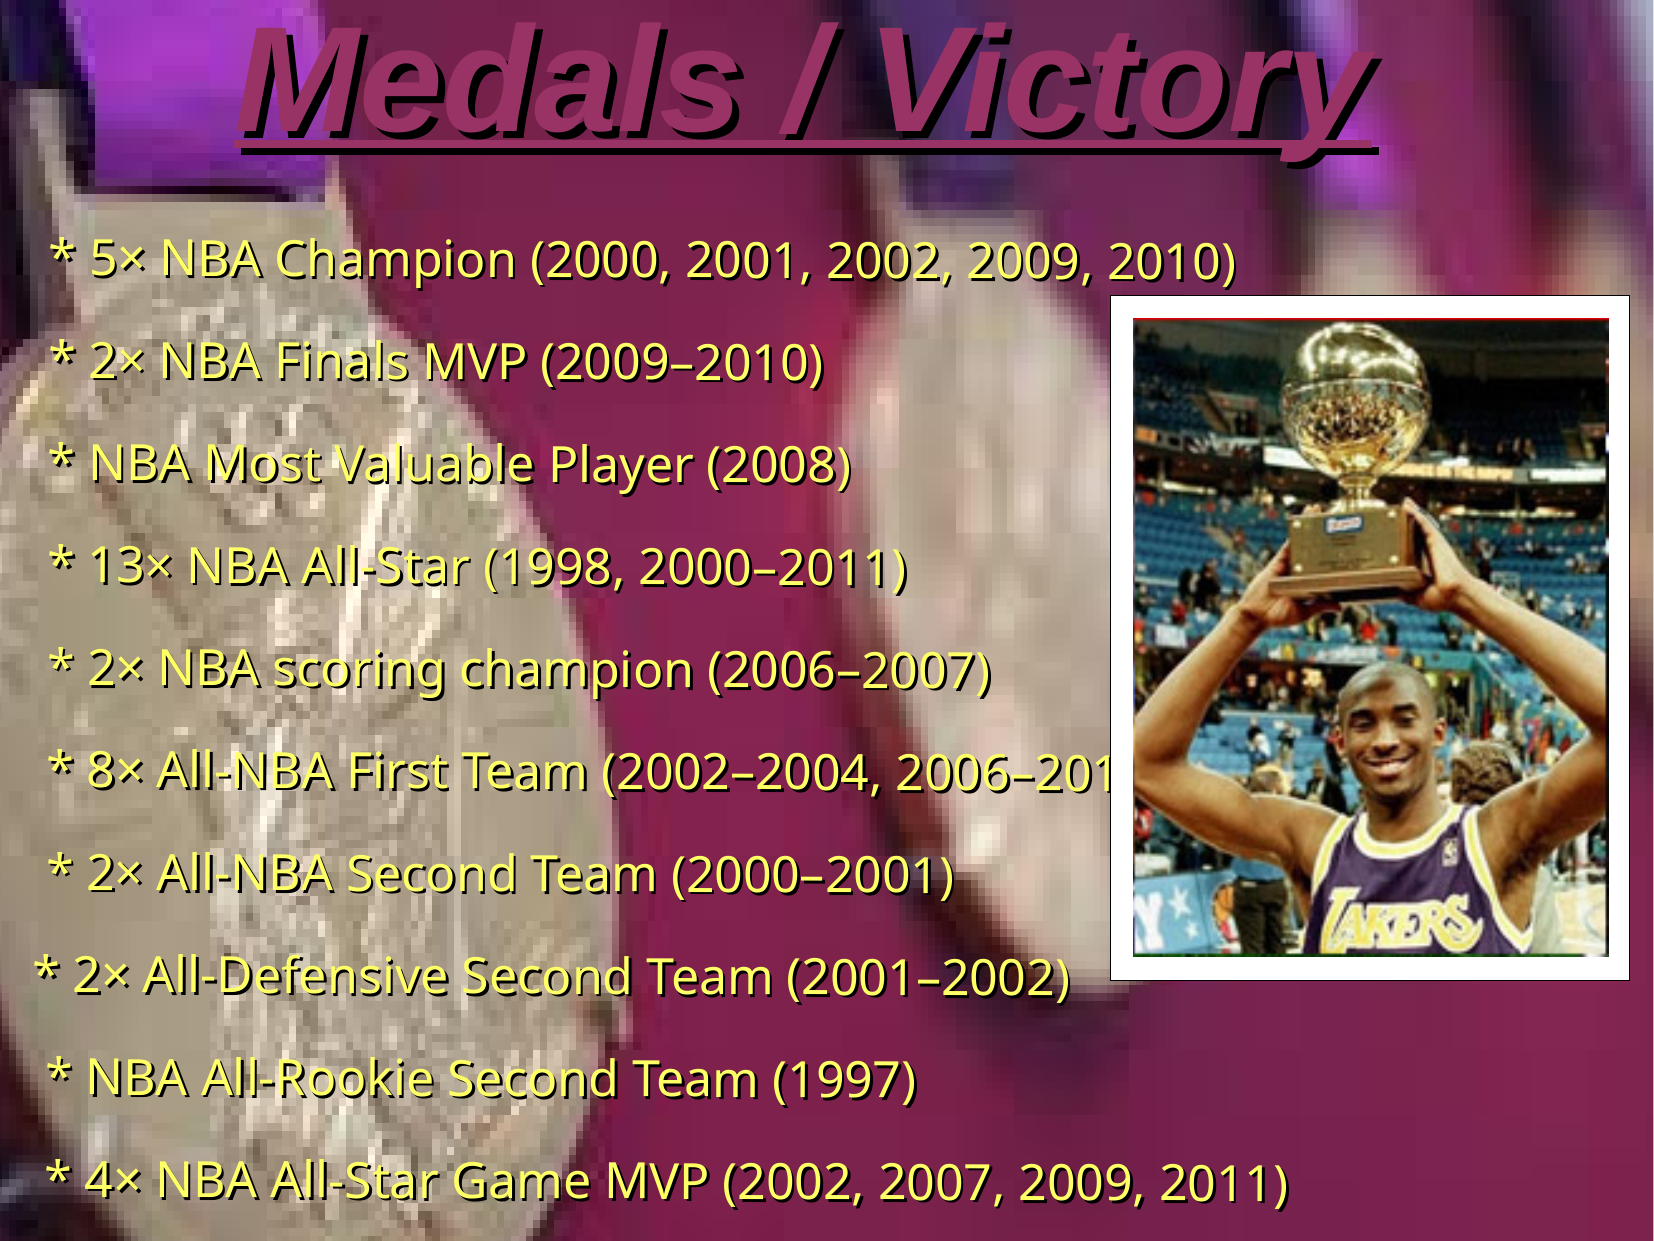

* 5× NBA Champion (2000, 2001, 2002, 2009, 2010)
 * 2× NBA Finals MVP (2009–2010)
 * NBA Most Valuable Player (2008)
 * 13× NBA All-Star (1998, 2000–2011)
 * 2× NBA scoring champion (2006–2007)
 * 8× All-NBA First Team (2002–2004, 2006–2010)
 * 2× All-NBA Second Team (2000–2001)
 * 2× All-Defensive Second Team (2001–2002)
 * NBA All-Rookie Second Team (1997)
 * 4× NBA All-Star Game MVP (2002, 2007, 2009, 2011)
 * NBA Slam Dunk Contest champion (1997)
 *2x Olympic medals
# Medals / Victory